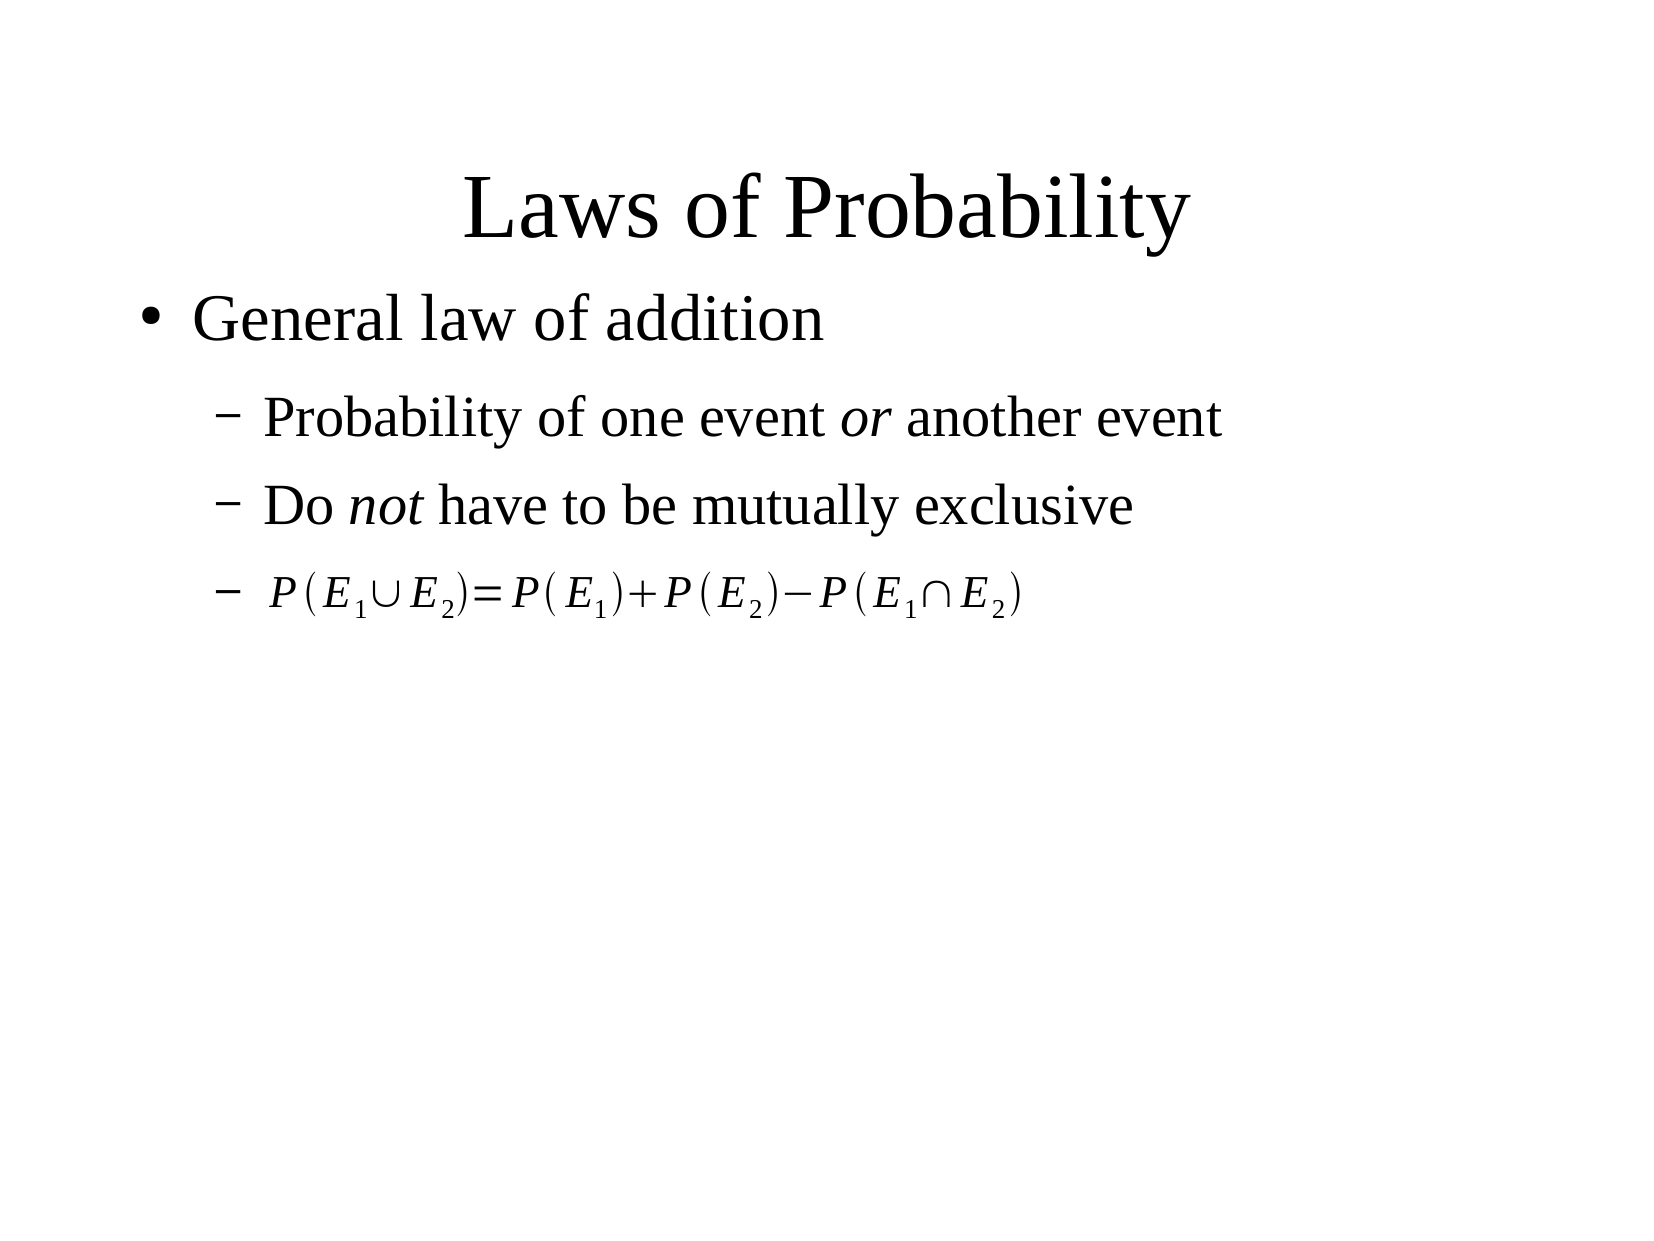

# Laws of Probability
General law of addition
Probability of one event or another event
Do not have to be mutually exclusive